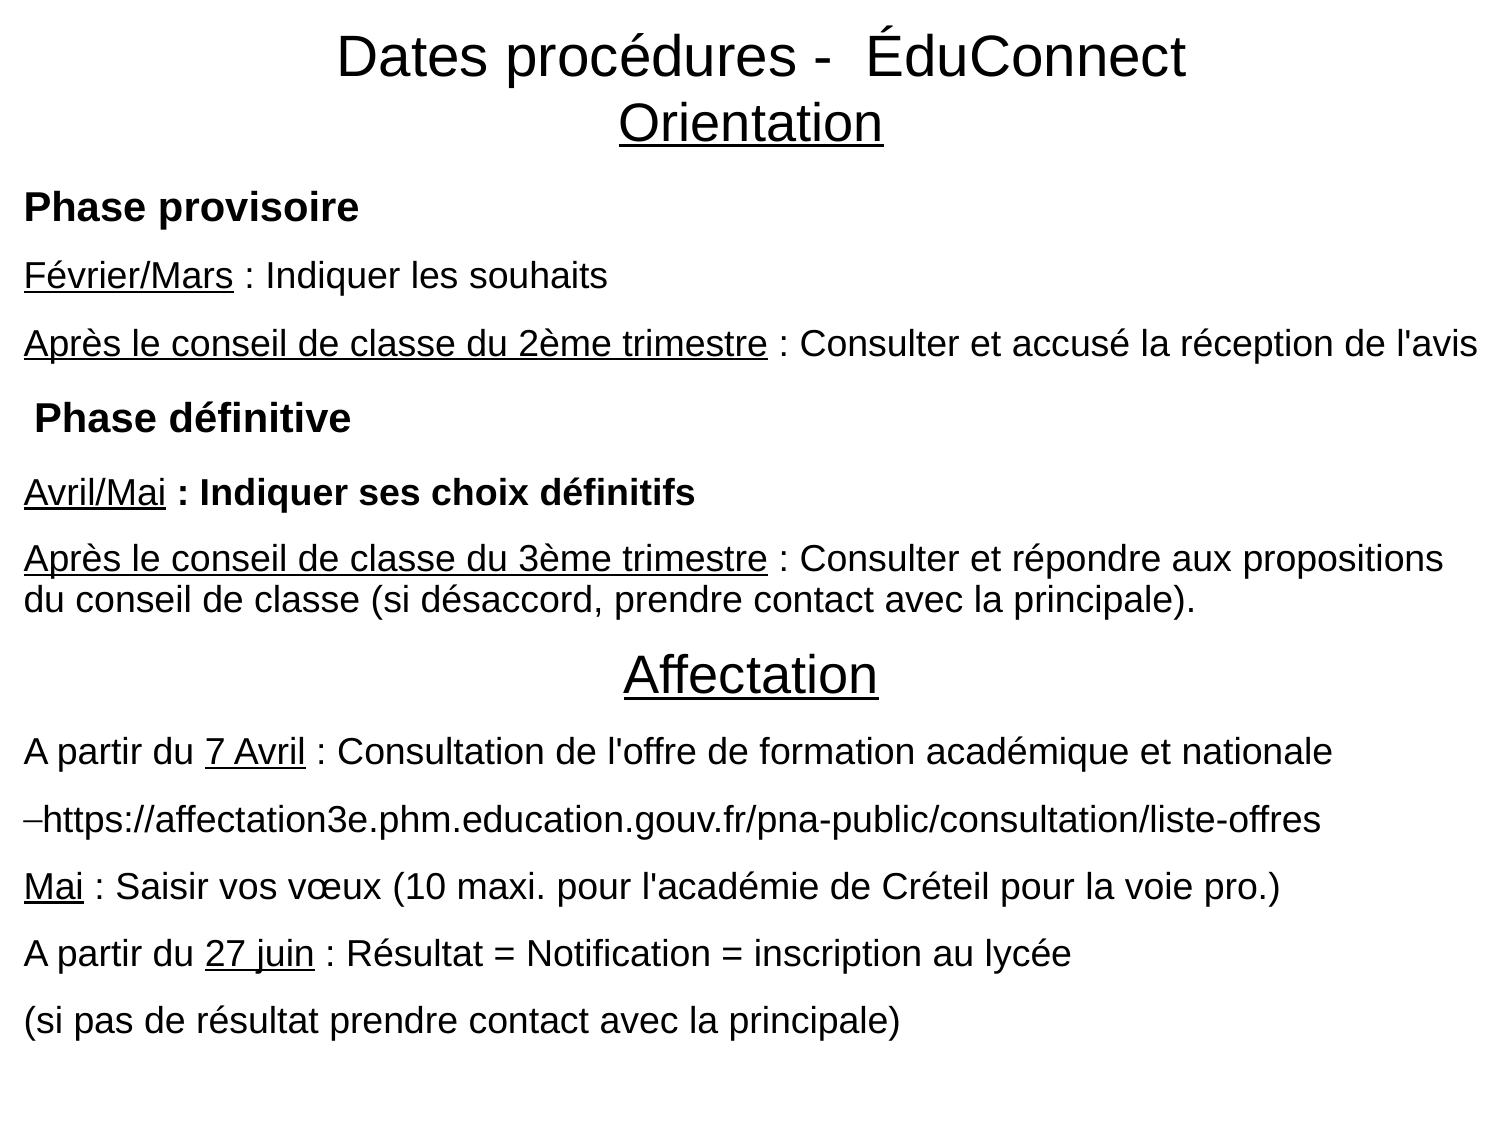

# Dates procédures - ÉduConnect
Orientation
Phase provisoire
Février/Mars : Indiquer les souhaits
Après le conseil de classe du 2ème trimestre : Consulter et accusé la réception de l'avis
 Phase définitive
Avril/Mai : Indiquer ses choix définitifs
Après le conseil de classe du 3ème trimestre : Consulter et répondre aux propositions du conseil de classe (si désaccord, prendre contact avec la principale).
Affectation
A partir du 7 Avril : Consultation de l'offre de formation académique et nationale
https://affectation3e.phm.education.gouv.fr/pna-public/consultation/liste-offres
Mai : Saisir vos vœux (10 maxi. pour l'académie de Créteil pour la voie pro.)
A partir du 27 juin : Résultat = Notification = inscription au lycée
(si pas de résultat prendre contact avec la principale)